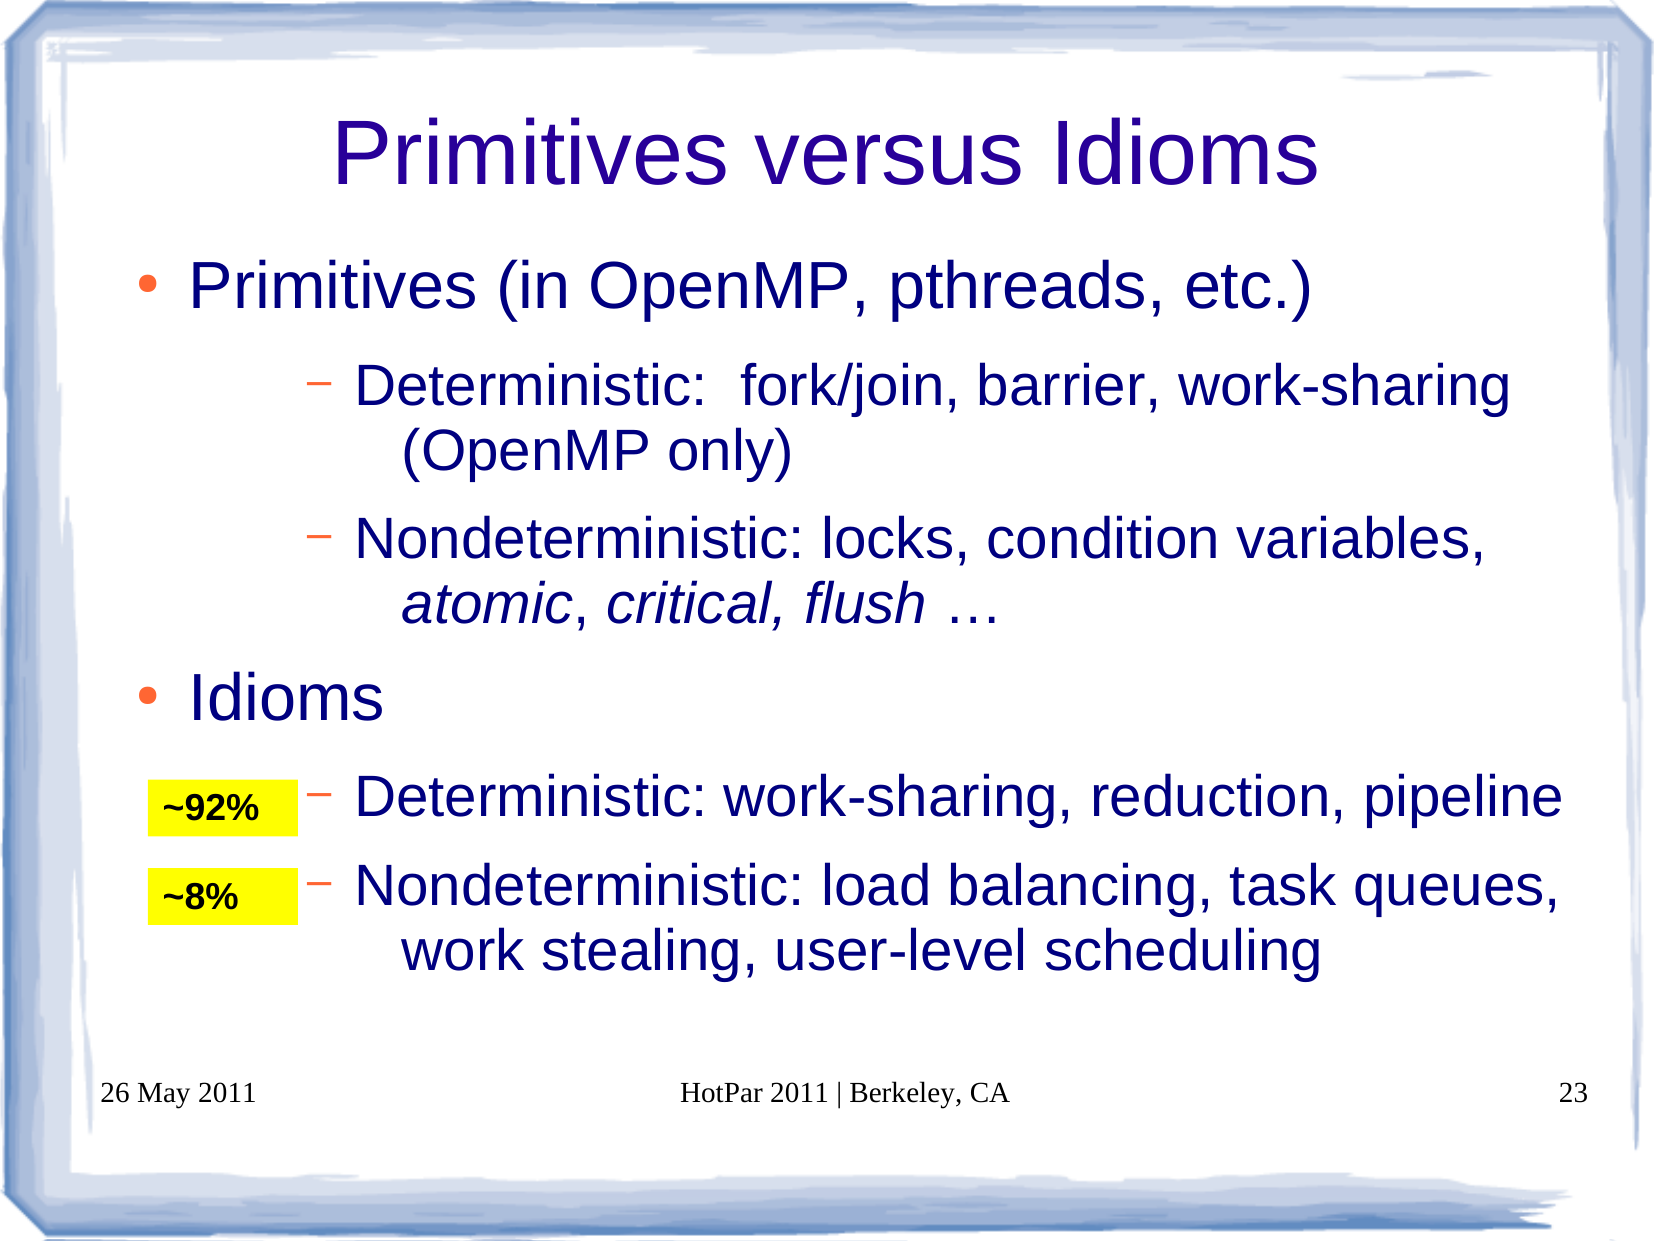

# Primitives versus Idioms
Primitives (in OpenMP, pthreads, etc.)
Deterministic: fork/join, barrier, work-sharing (OpenMP only)
Nondeterministic: locks, condition variables, atomic, critical, flush …
Idioms
Deterministic: work-sharing, reduction, pipeline
Nondeterministic: load balancing, task queues, work stealing, user-level scheduling
~92%
~8%
26 May 2011
HotPar 2011 | Berkeley, CA
23